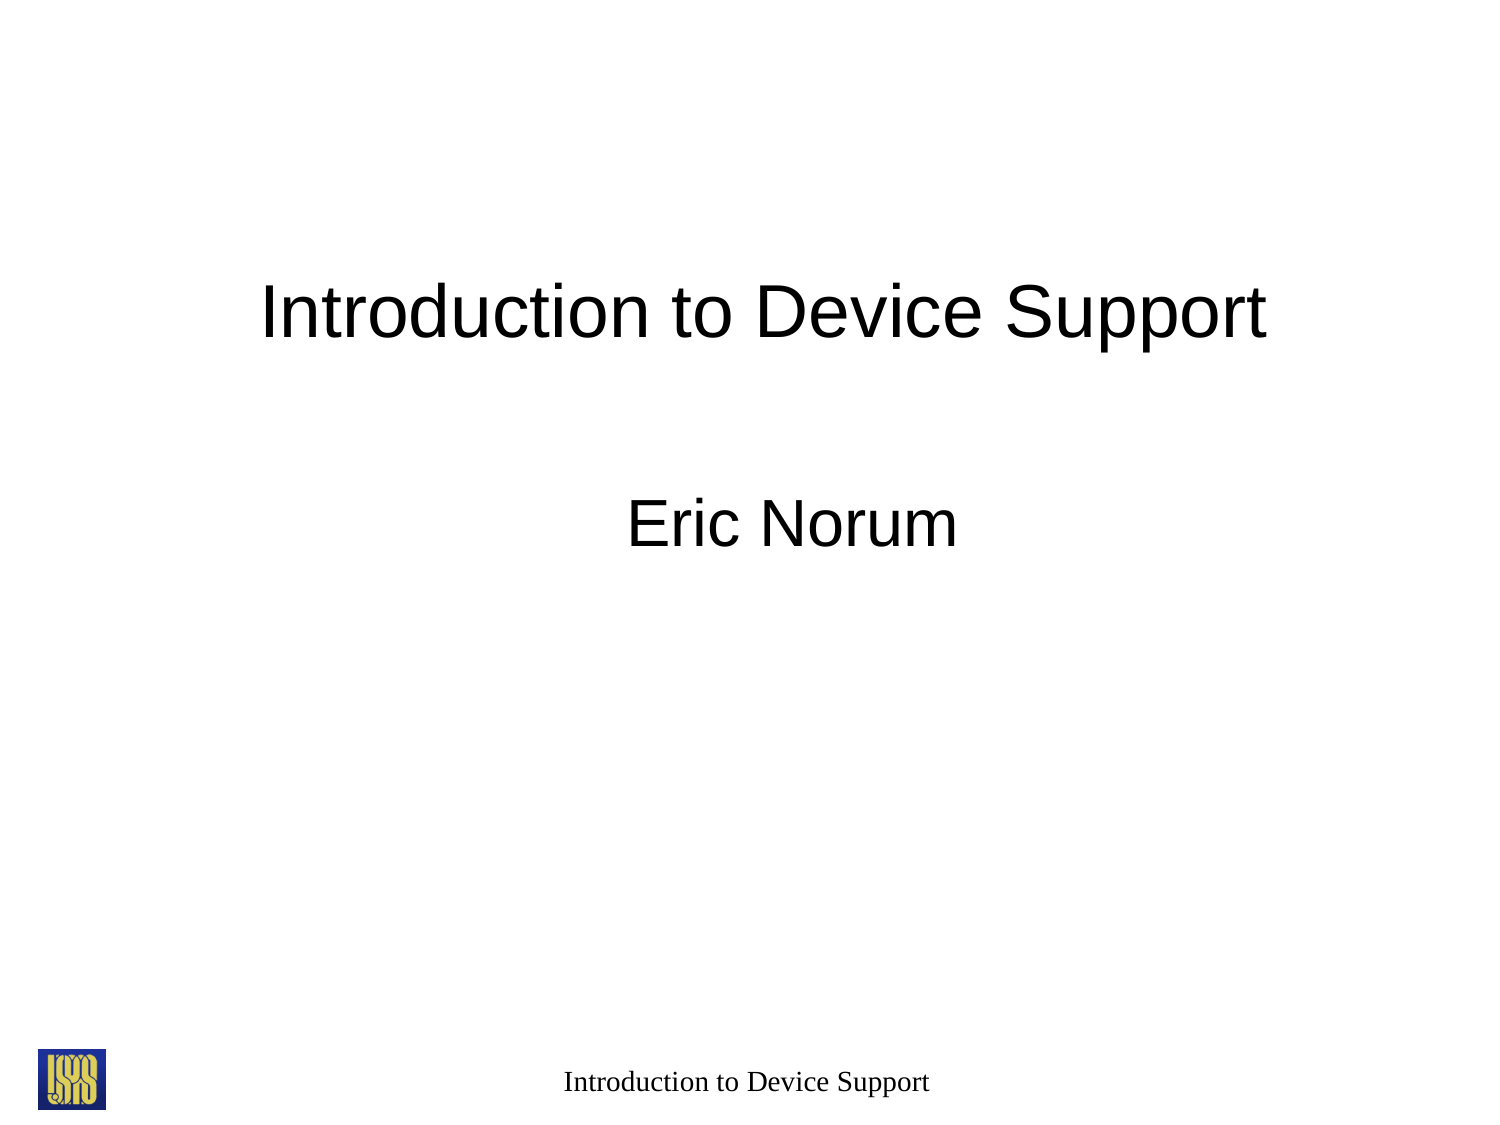

# Introduction to Device Support
Eric Norum